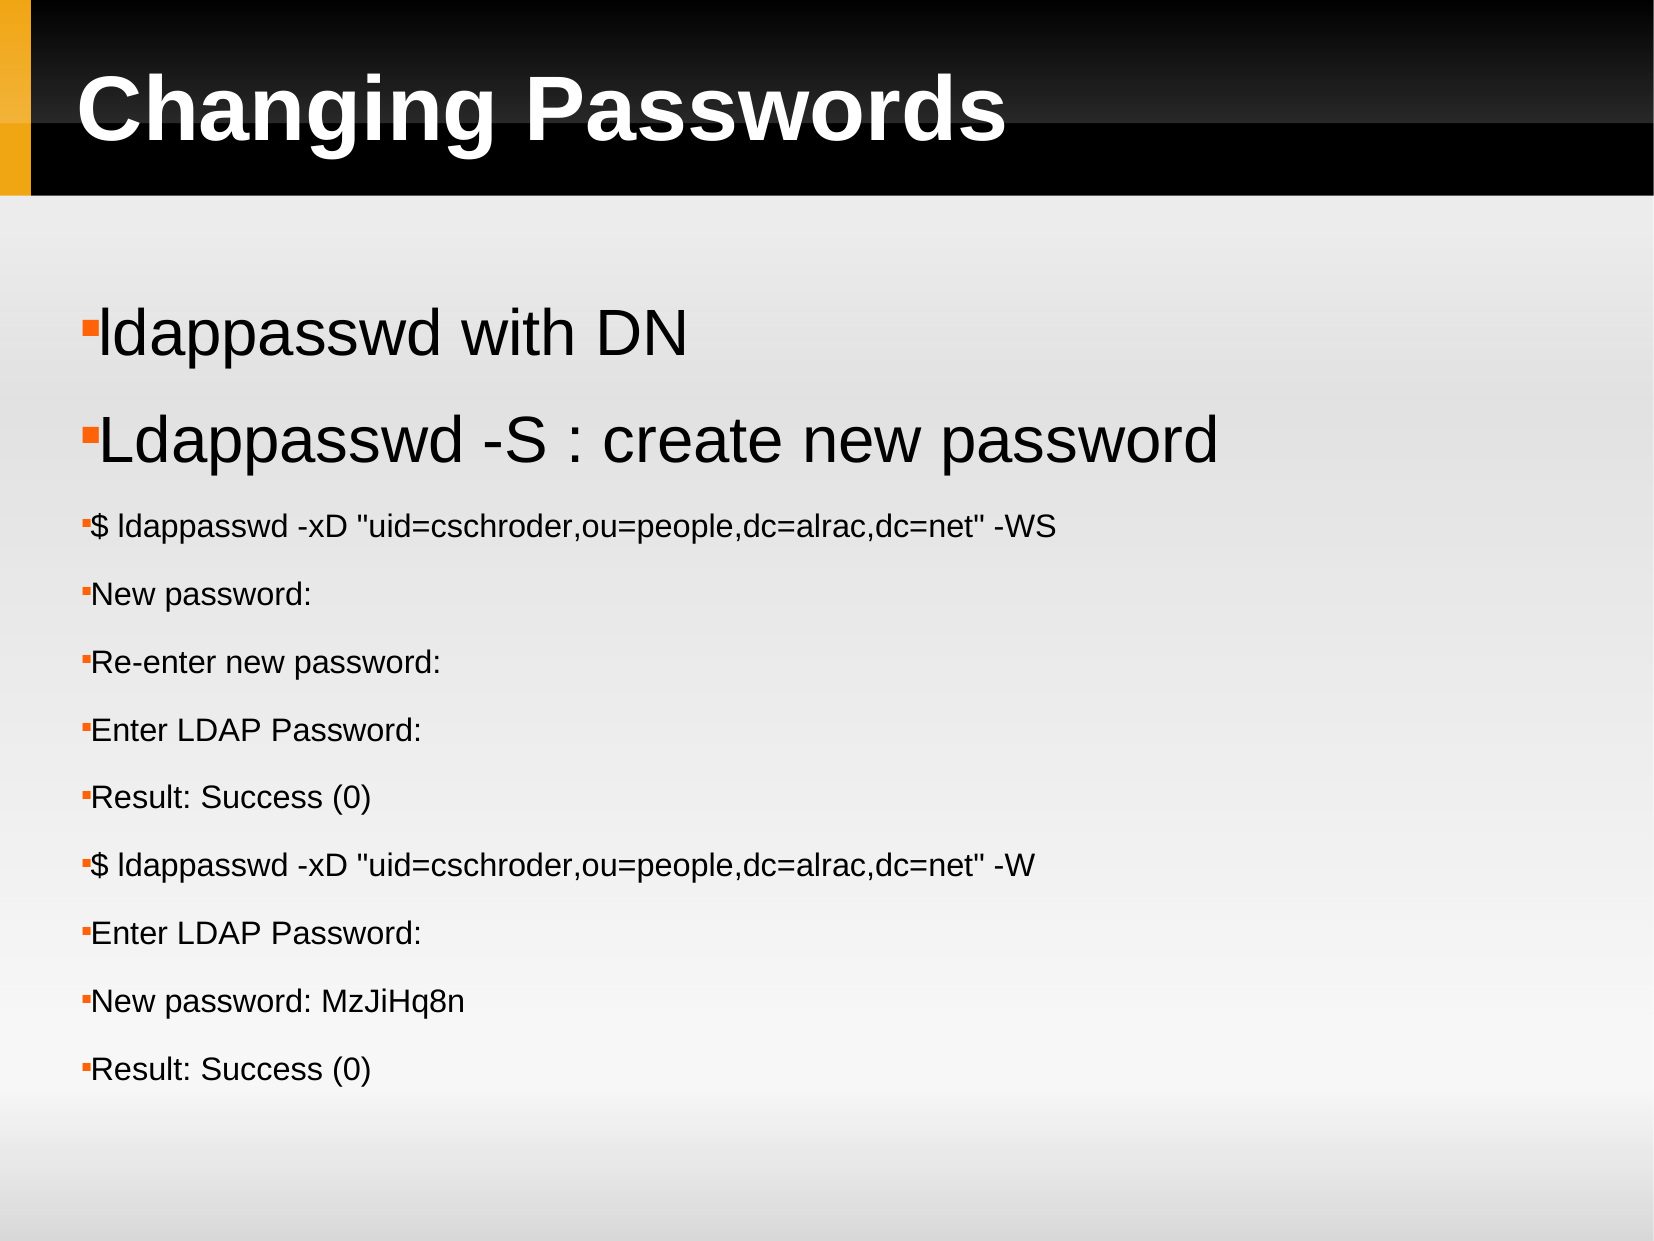

# Changing Passwords
ldappasswd with DN
Ldappasswd -S : create new password
$ ldappasswd -xD "uid=cschroder,ou=people,dc=alrac,dc=net" -WS
New password:
Re-enter new password:
Enter LDAP Password:
Result: Success (0)
$ ldappasswd -xD "uid=cschroder,ou=people,dc=alrac,dc=net" -W
Enter LDAP Password:
New password: MzJiHq8n
Result: Success (0)